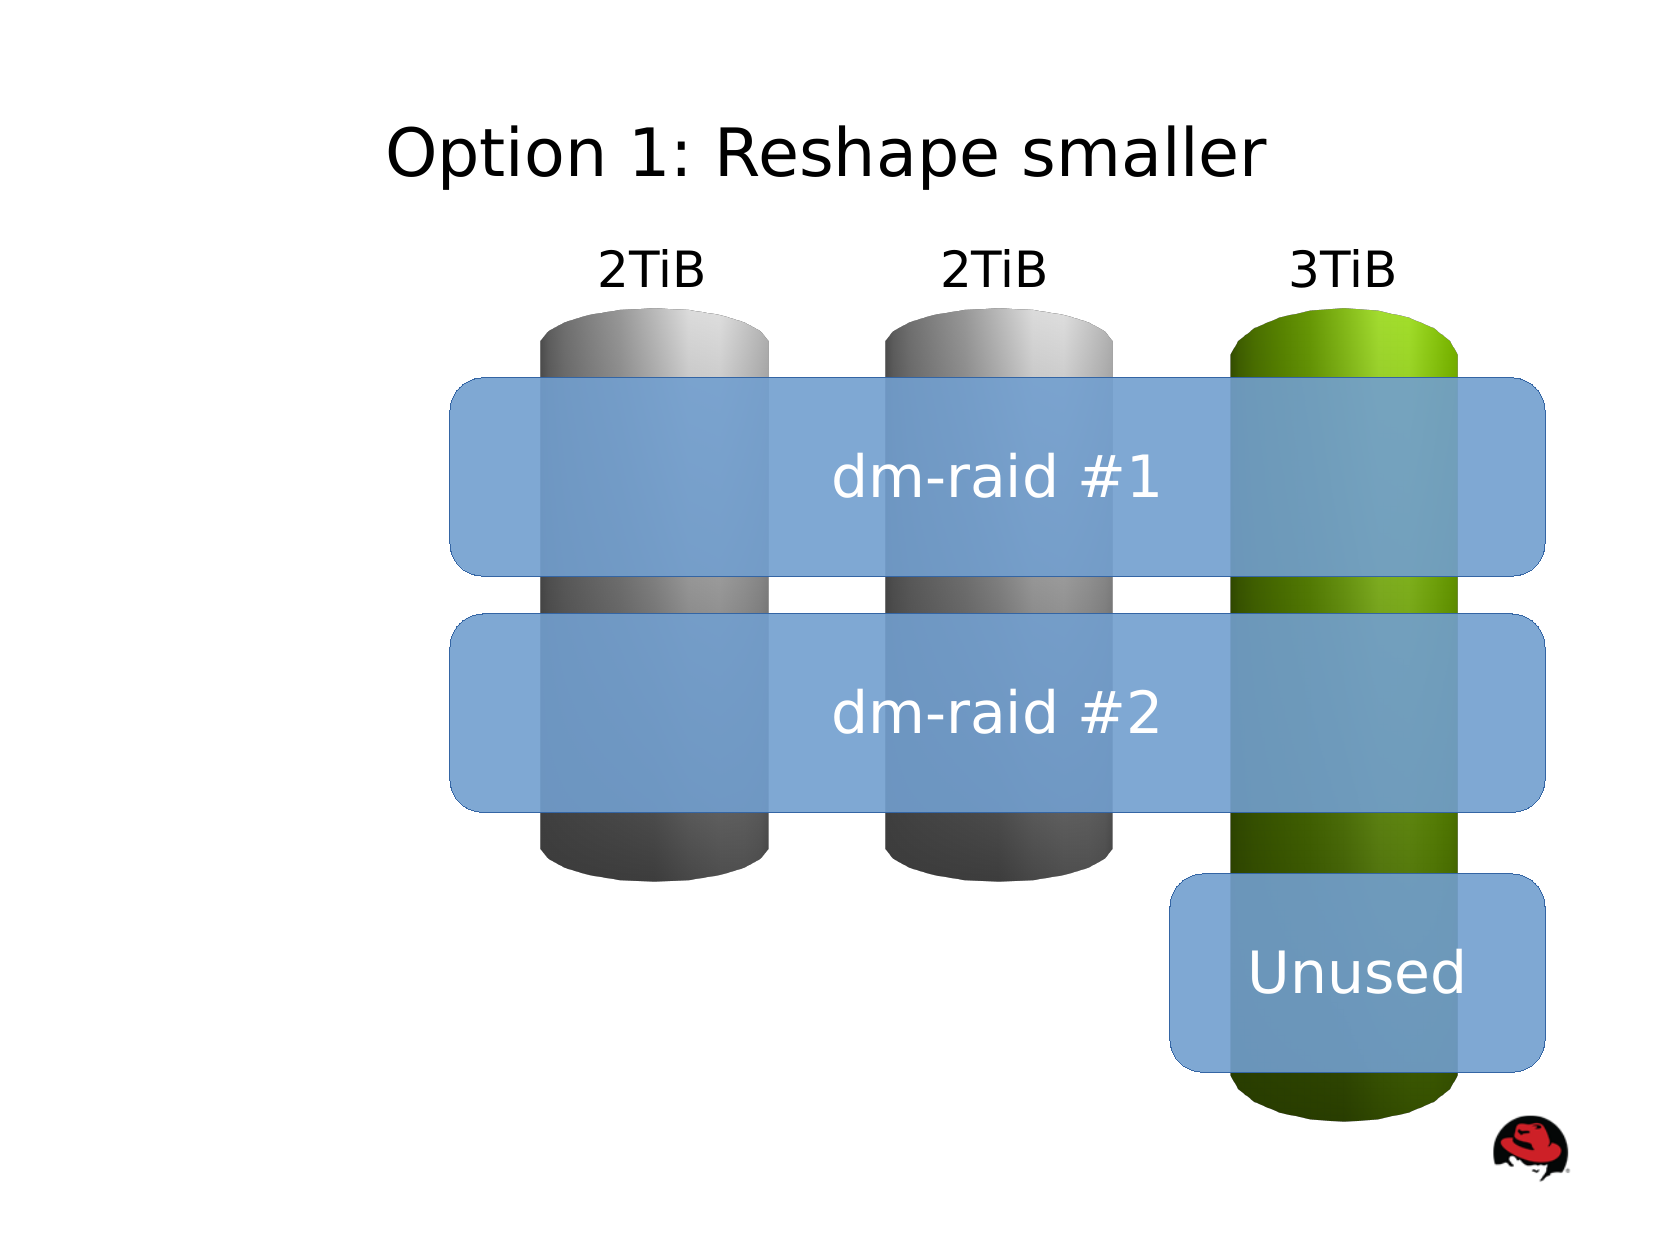

# Option 1: Reshape smaller
2TiB
2TiB
3TiB
dm-raid #1
dm-raid #2
Unused